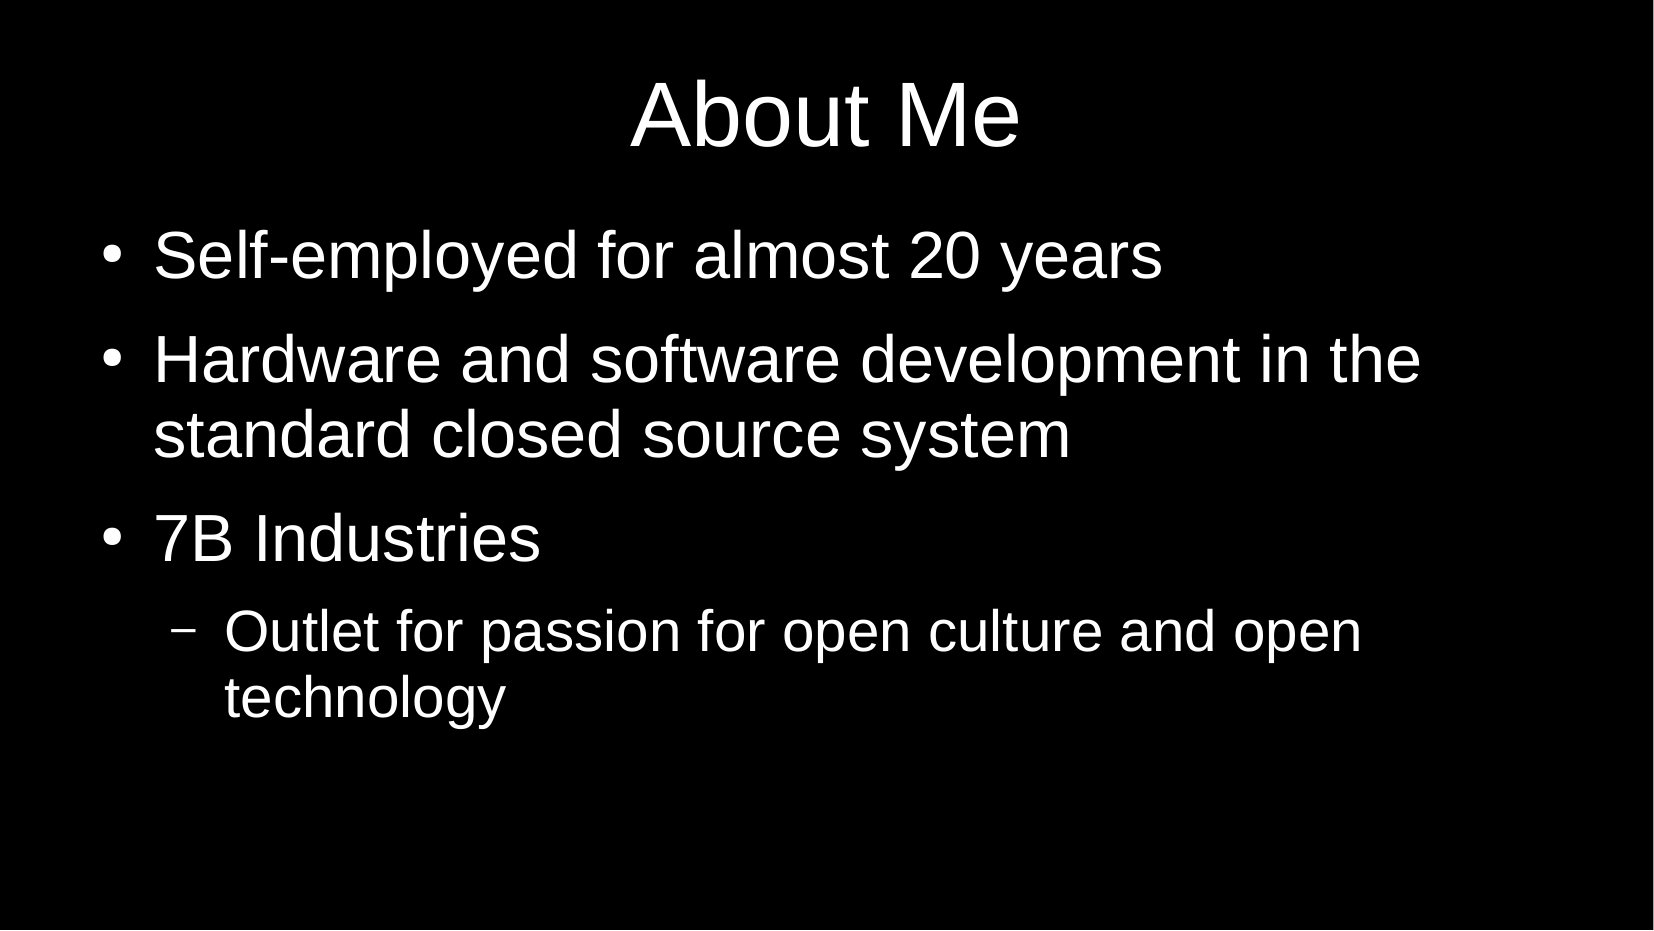

# About Me
Self-employed for almost 20 years
Hardware and software development in the standard closed source system
7B Industries
Outlet for passion for open culture and open technology